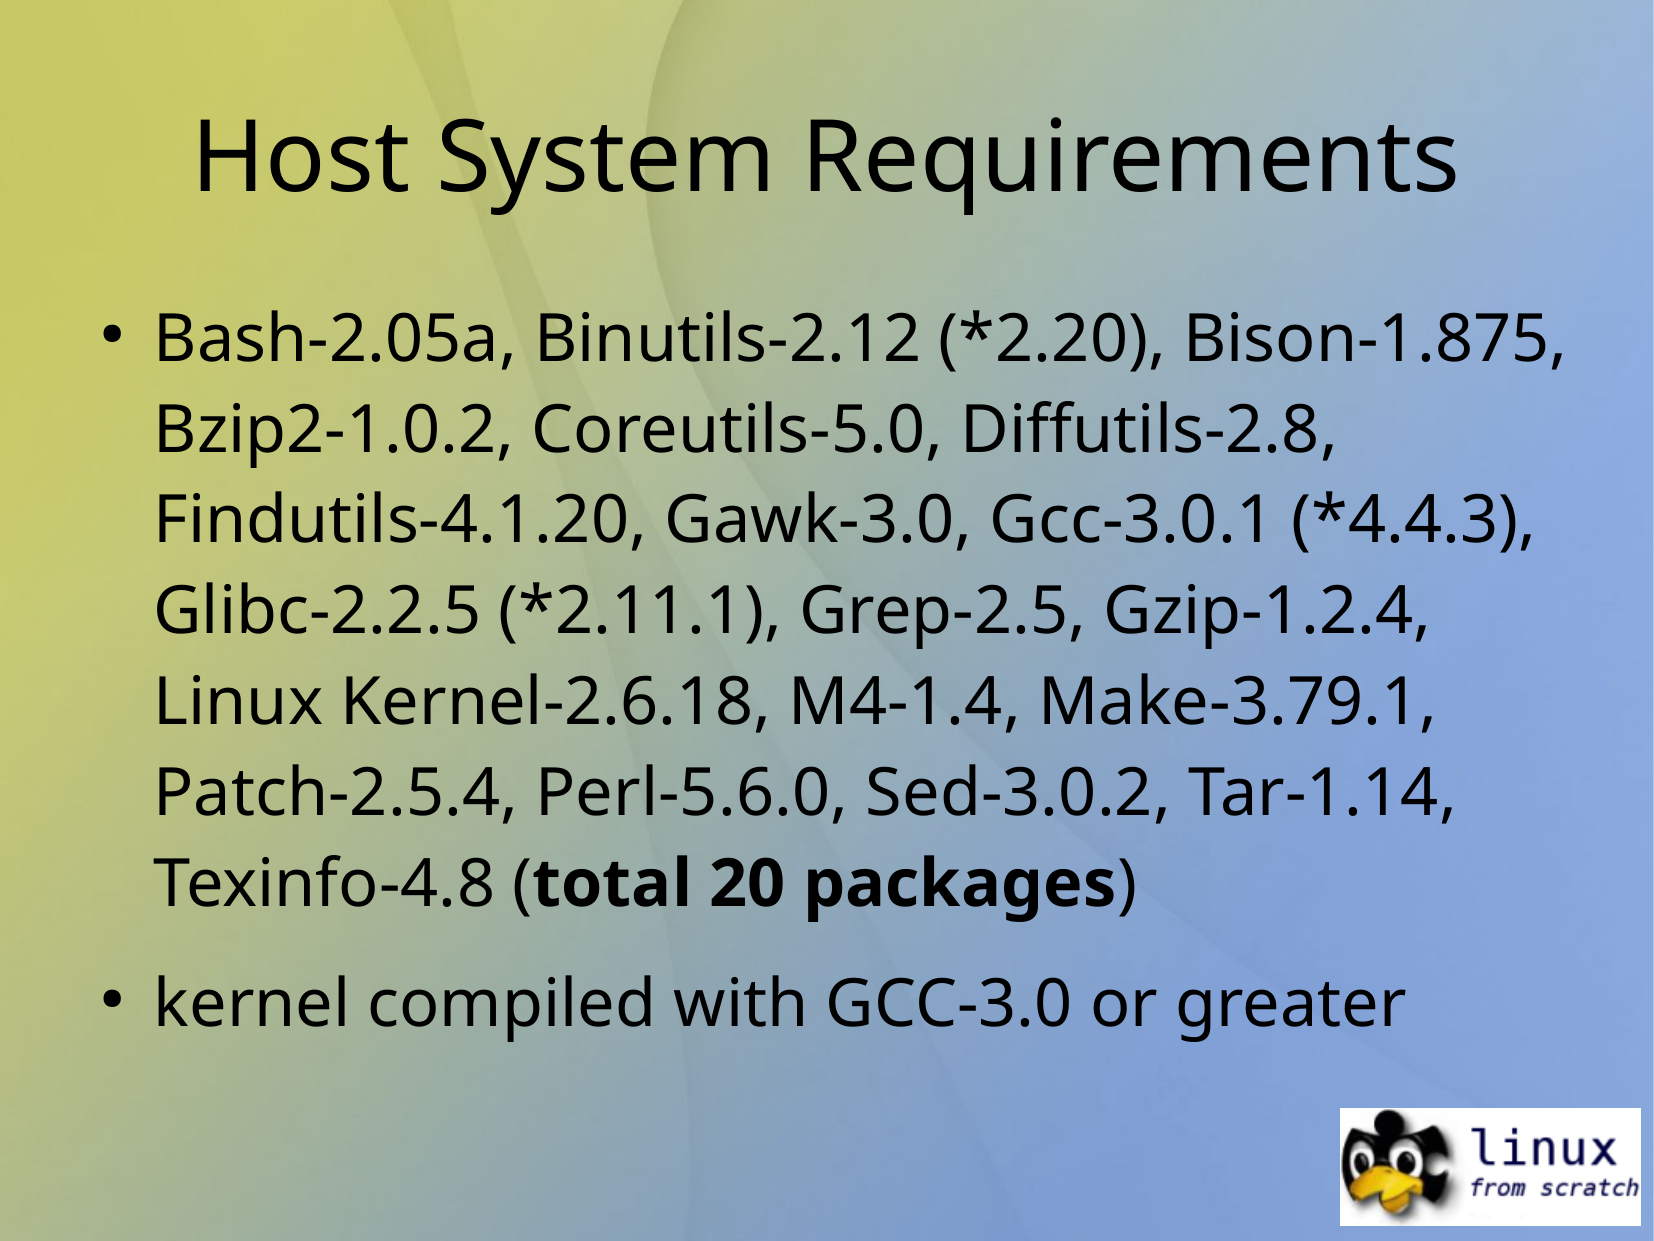

# Host System Requirements
Bash-2.05a, Binutils-2.12 (*2.20), Bison-1.875, Bzip2-1.0.2, Coreutils-5.0, Diffutils-2.8, Findutils-4.1.20, Gawk-3.0, Gcc-3.0.1 (*4.4.3), Glibc-2.2.5 (*2.11.1), Grep-2.5, Gzip-1.2.4, Linux Kernel-2.6.18, M4-1.4, Make-3.79.1, Patch-2.5.4, Perl-5.6.0, Sed-3.0.2, Tar-1.14, Texinfo-4.8 (total 20 packages)
kernel compiled with GCC-3.0 or greater